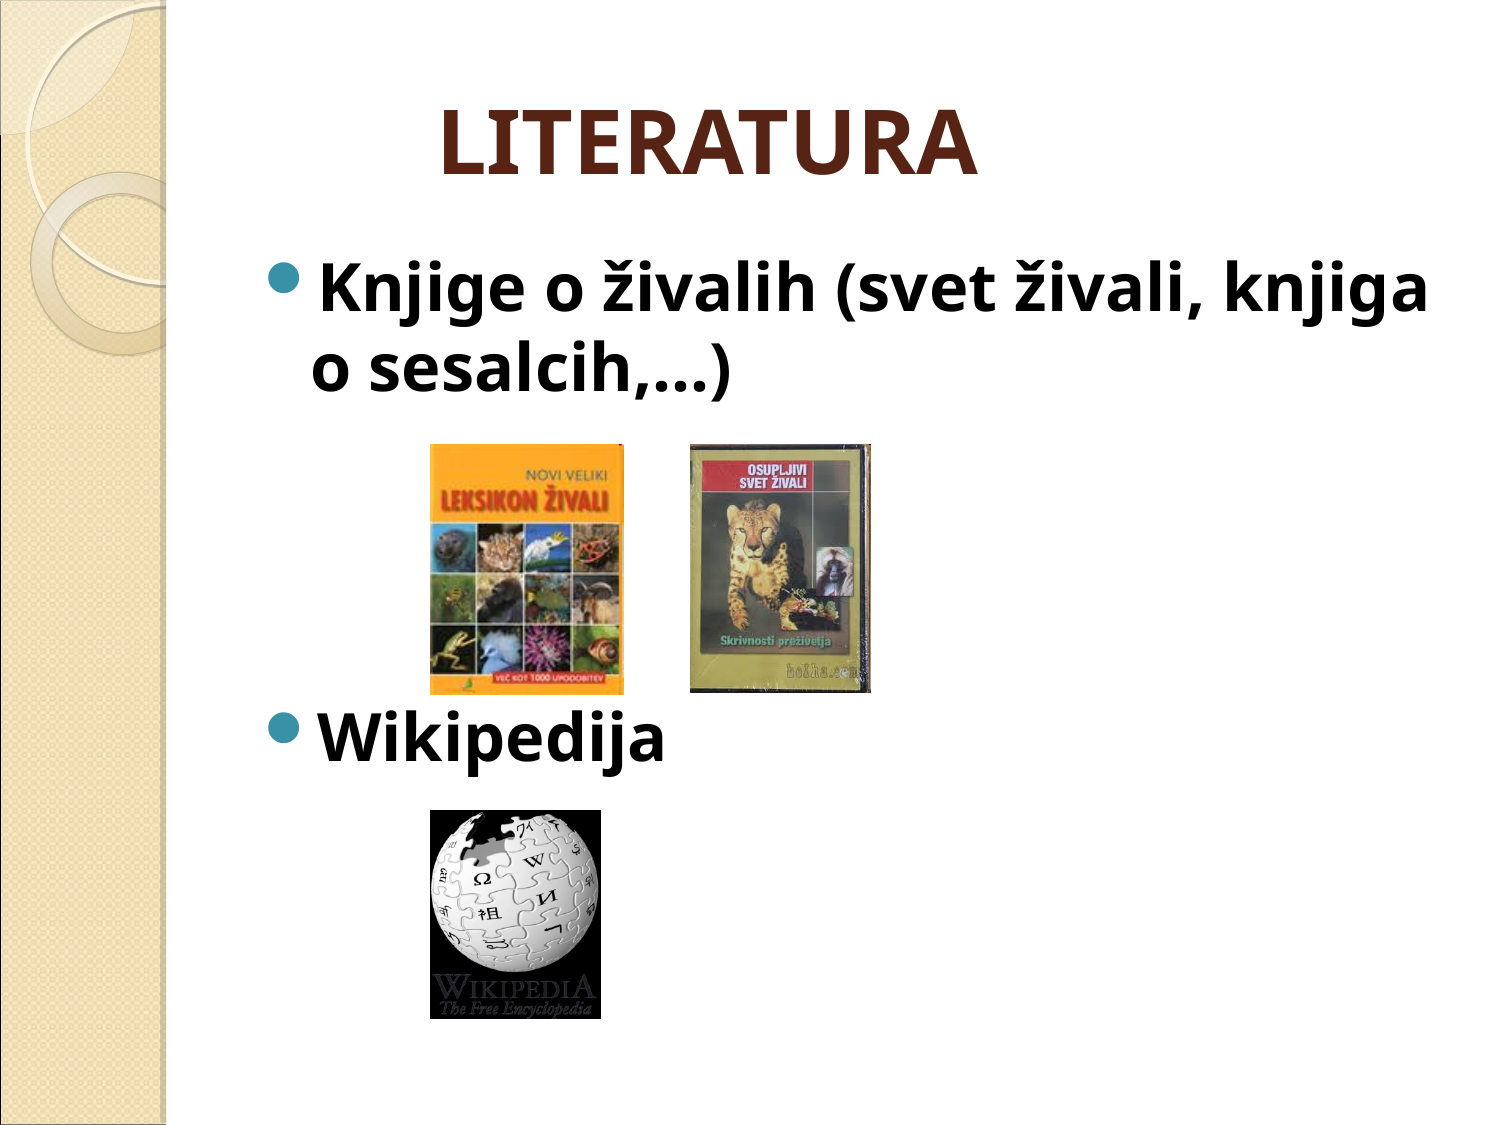

# LITERATURA
Knjige o živalih (svet živali, knjiga o sesalcih,…)
Wikipedija